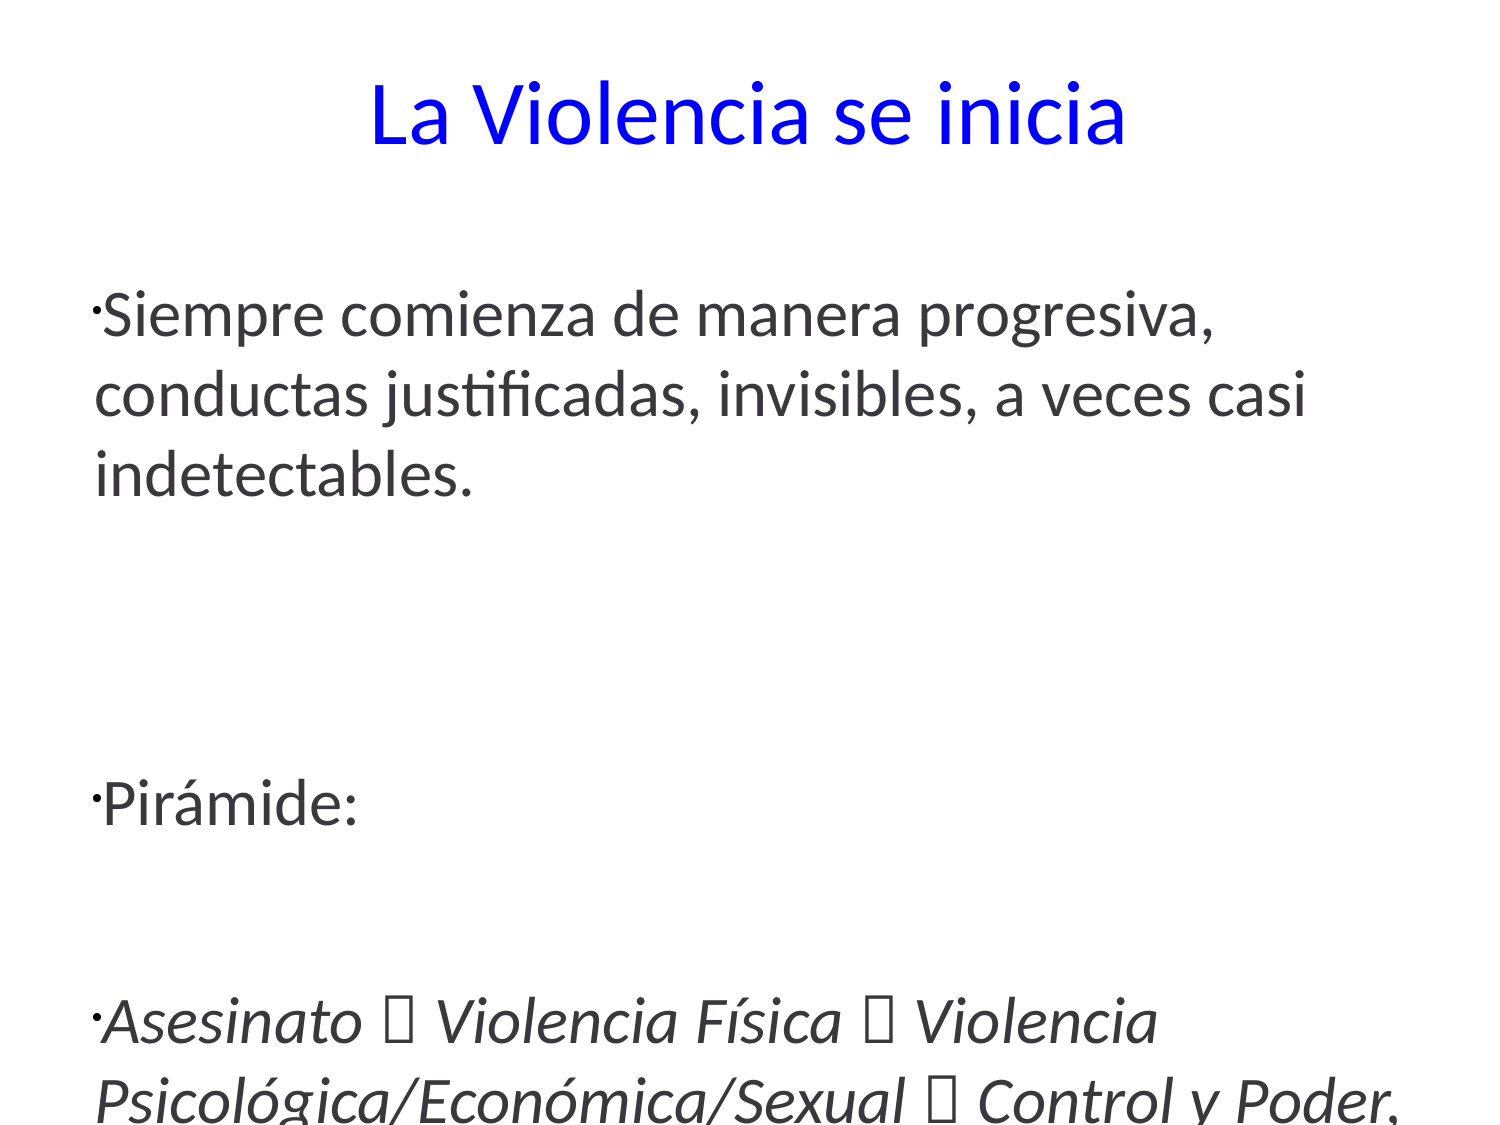

# La Violencia se inicia
Siempre comienza de manera progresiva, conductas justificadas, invisibles, a veces casi indetectables.
Pirámide:
Asesinato  Violencia Física  Violencia Psicológica/Económica/Sexual  Control y Poder, Violencia Social  Micromachismos